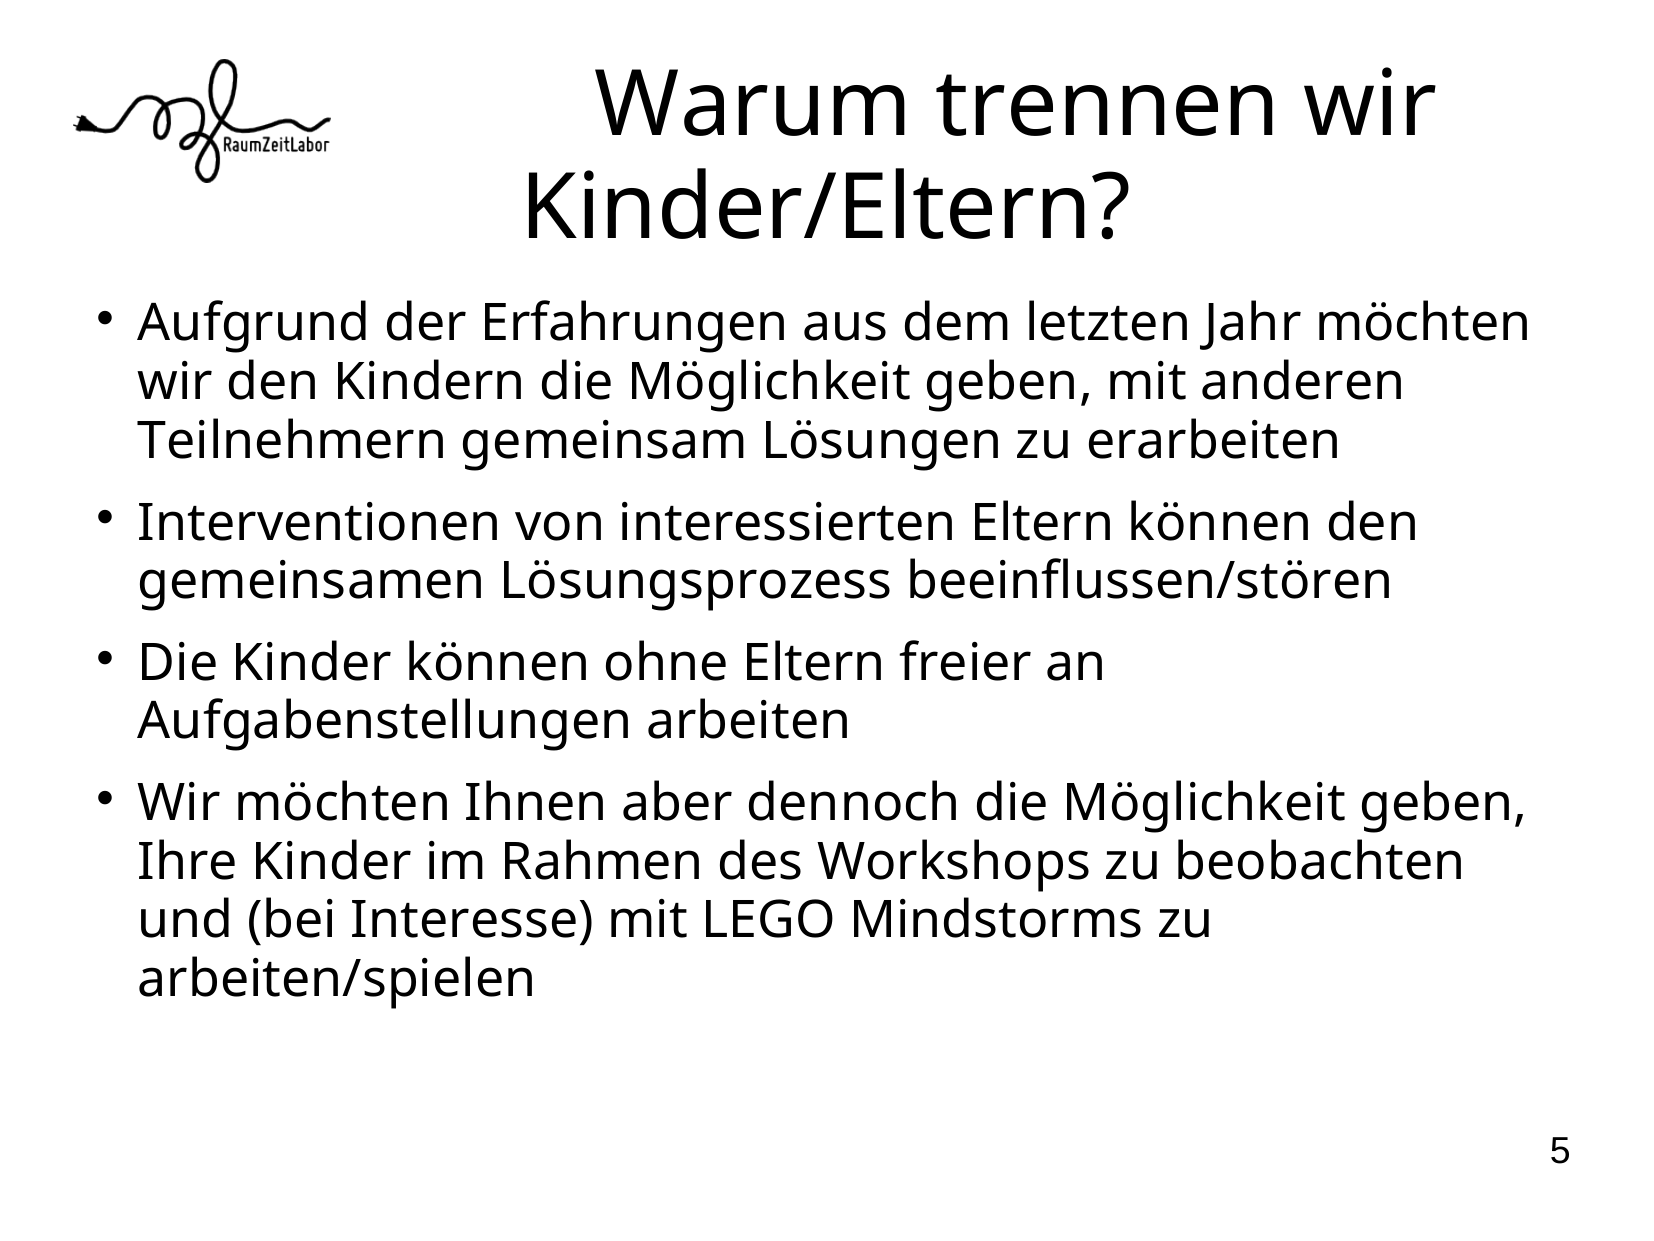

# Warum trennen wir Kinder/Eltern?
Aufgrund der Erfahrungen aus dem letzten Jahr möchten wir den Kindern die Möglichkeit geben, mit anderen Teilnehmern gemeinsam Lösungen zu erarbeiten
Interventionen von interessierten Eltern können den gemeinsamen Lösungsprozess beeinflussen/stören
Die Kinder können ohne Eltern freier an Aufgabenstellungen arbeiten
Wir möchten Ihnen aber dennoch die Möglichkeit geben, Ihre Kinder im Rahmen des Workshops zu beobachten und (bei Interesse) mit LEGO Mindstorms zu arbeiten/spielen
5